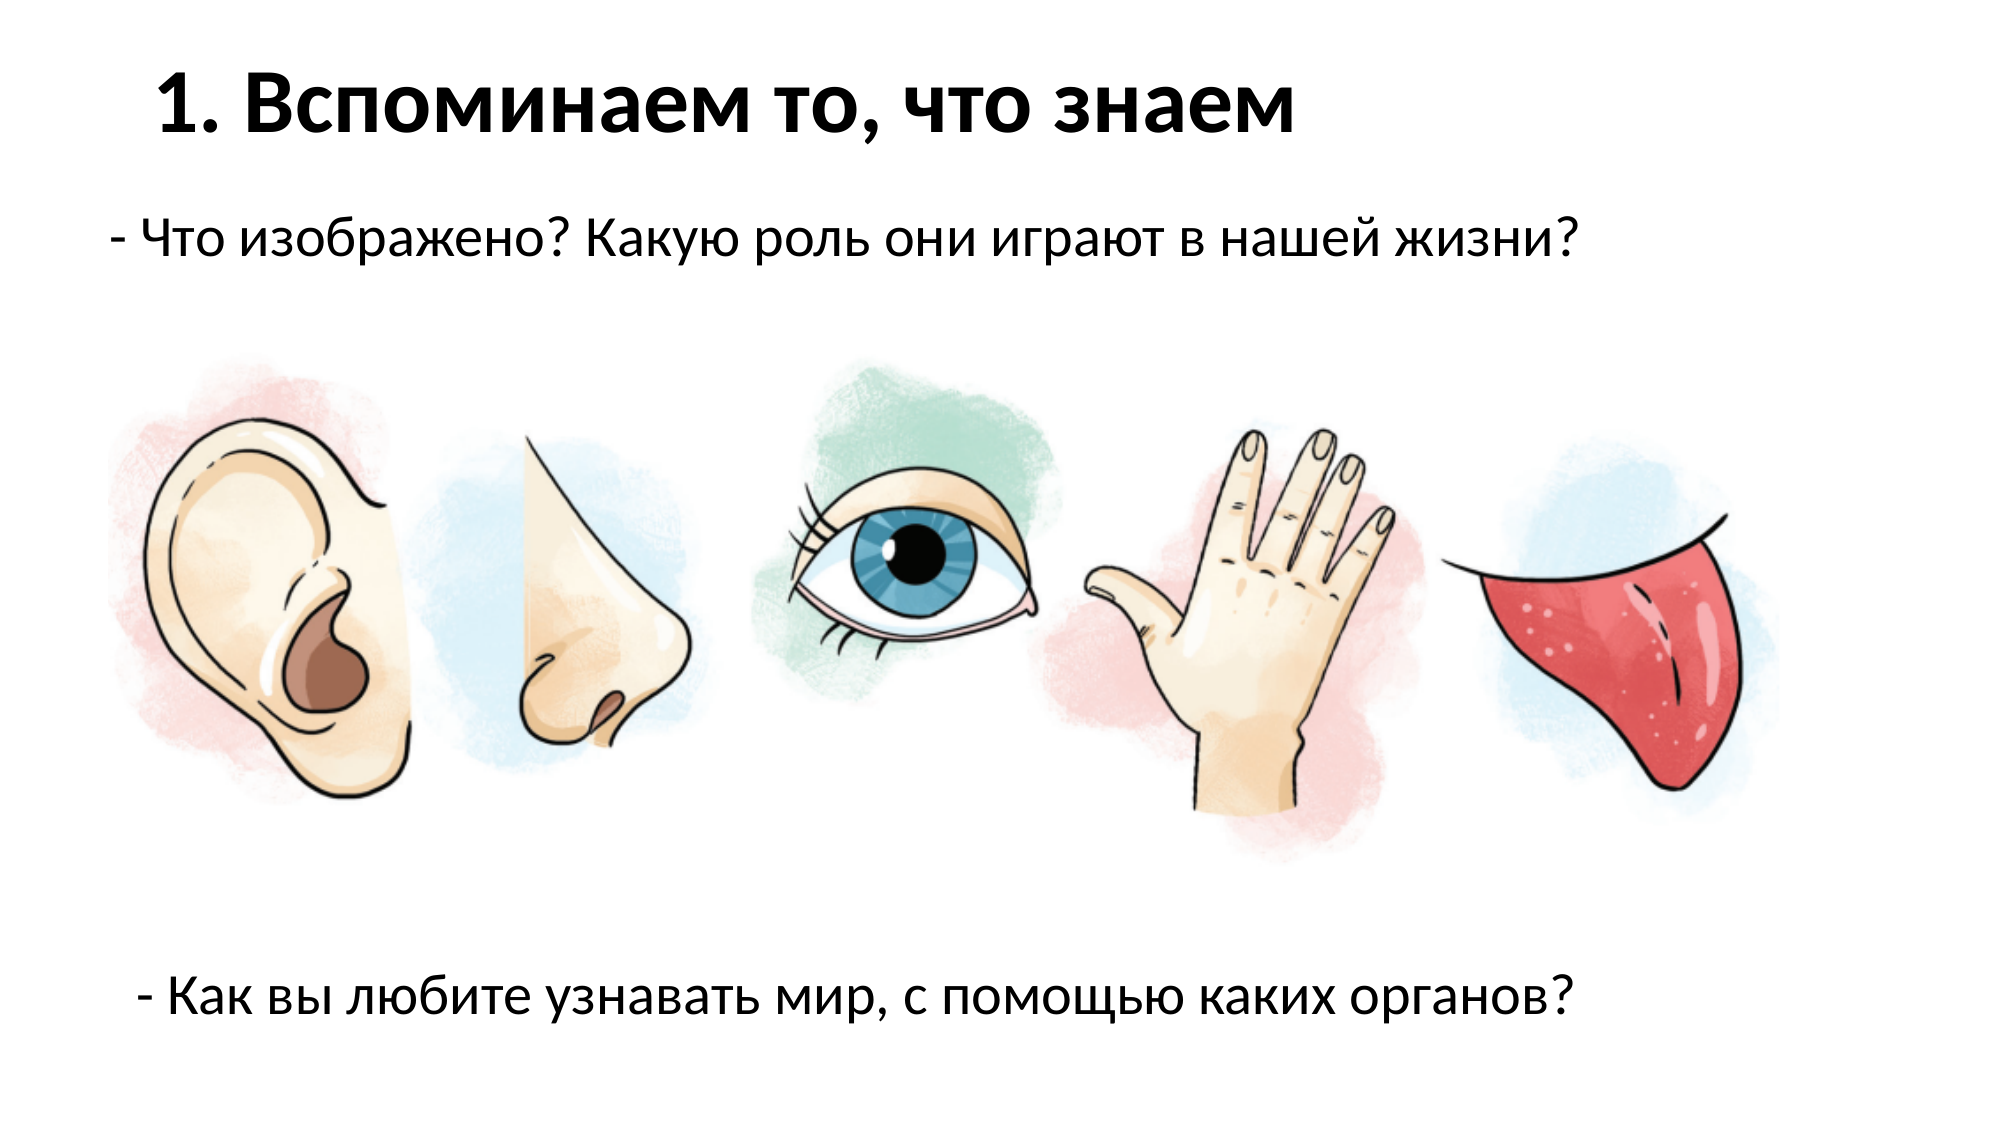

# 1. Вспоминаем то, что знаем
- Что изображено? Какую роль они играют в нашей жизни?
- Как вы любите узнавать мир, с помощью каких органов?